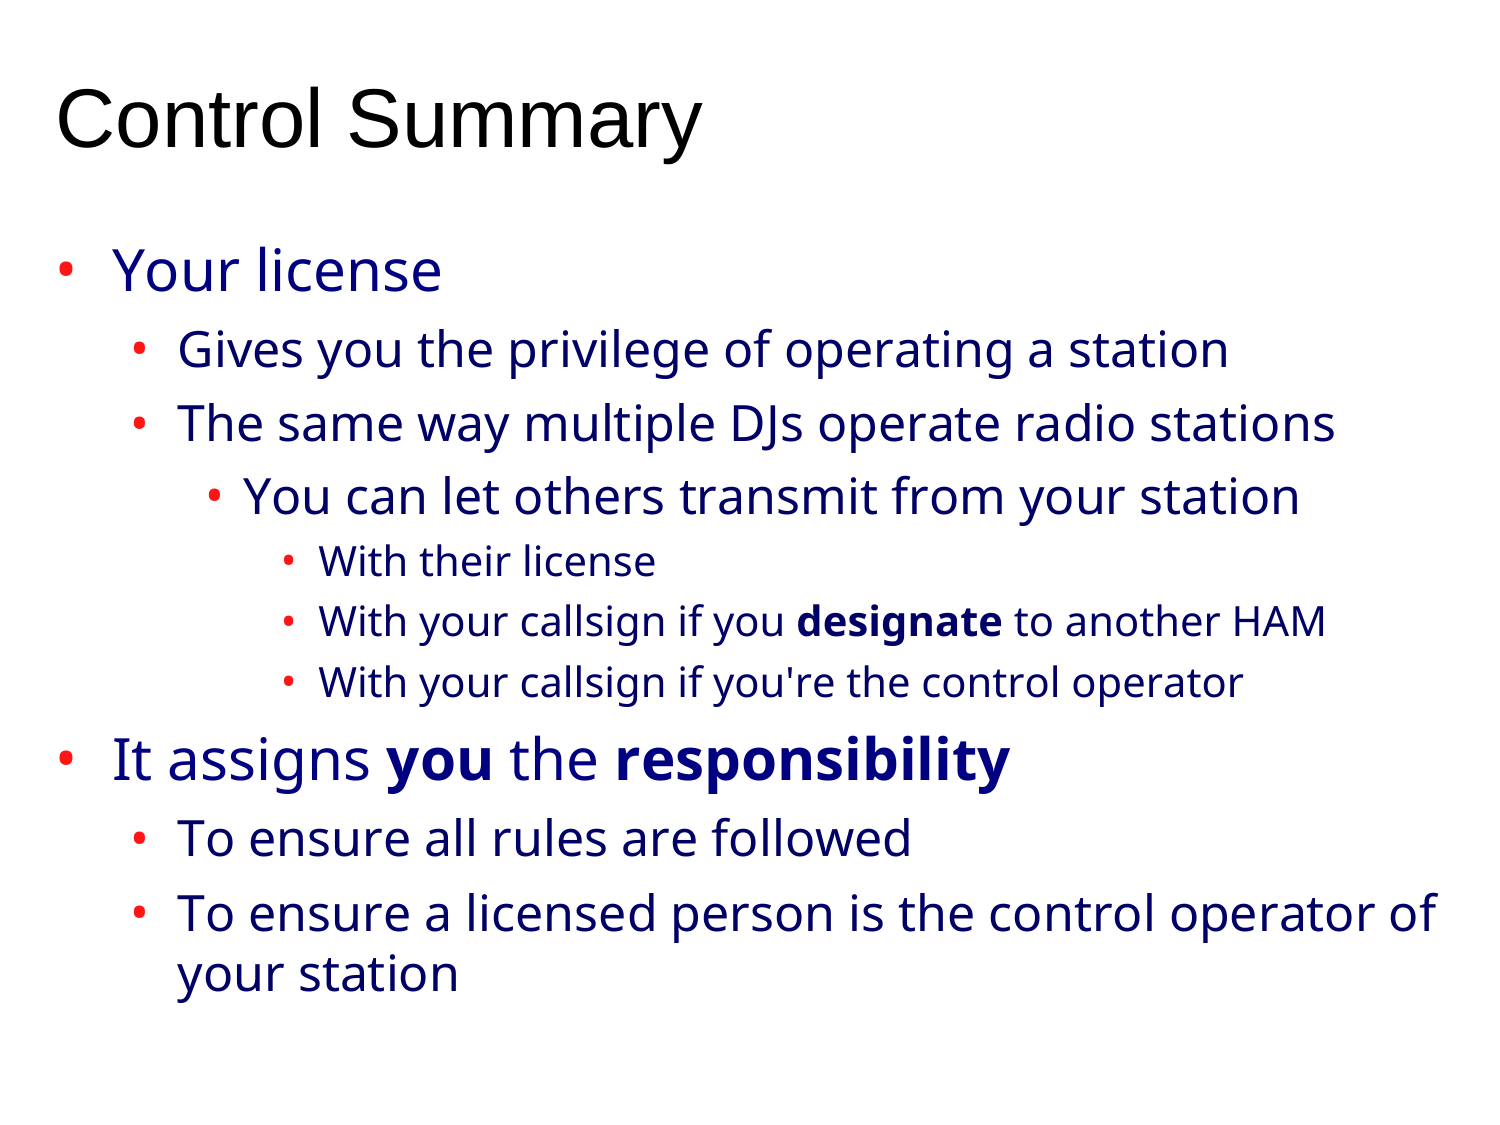

# Control Summary
Your license
Gives you the privilege of operating a station
The same way multiple DJs operate radio stations
You can let others transmit from your station
With their license
With your callsign if you designate to another HAM
With your callsign if you're the control operator
It assigns you the responsibility
To ensure all rules are followed
To ensure a licensed person is the control operator of your station